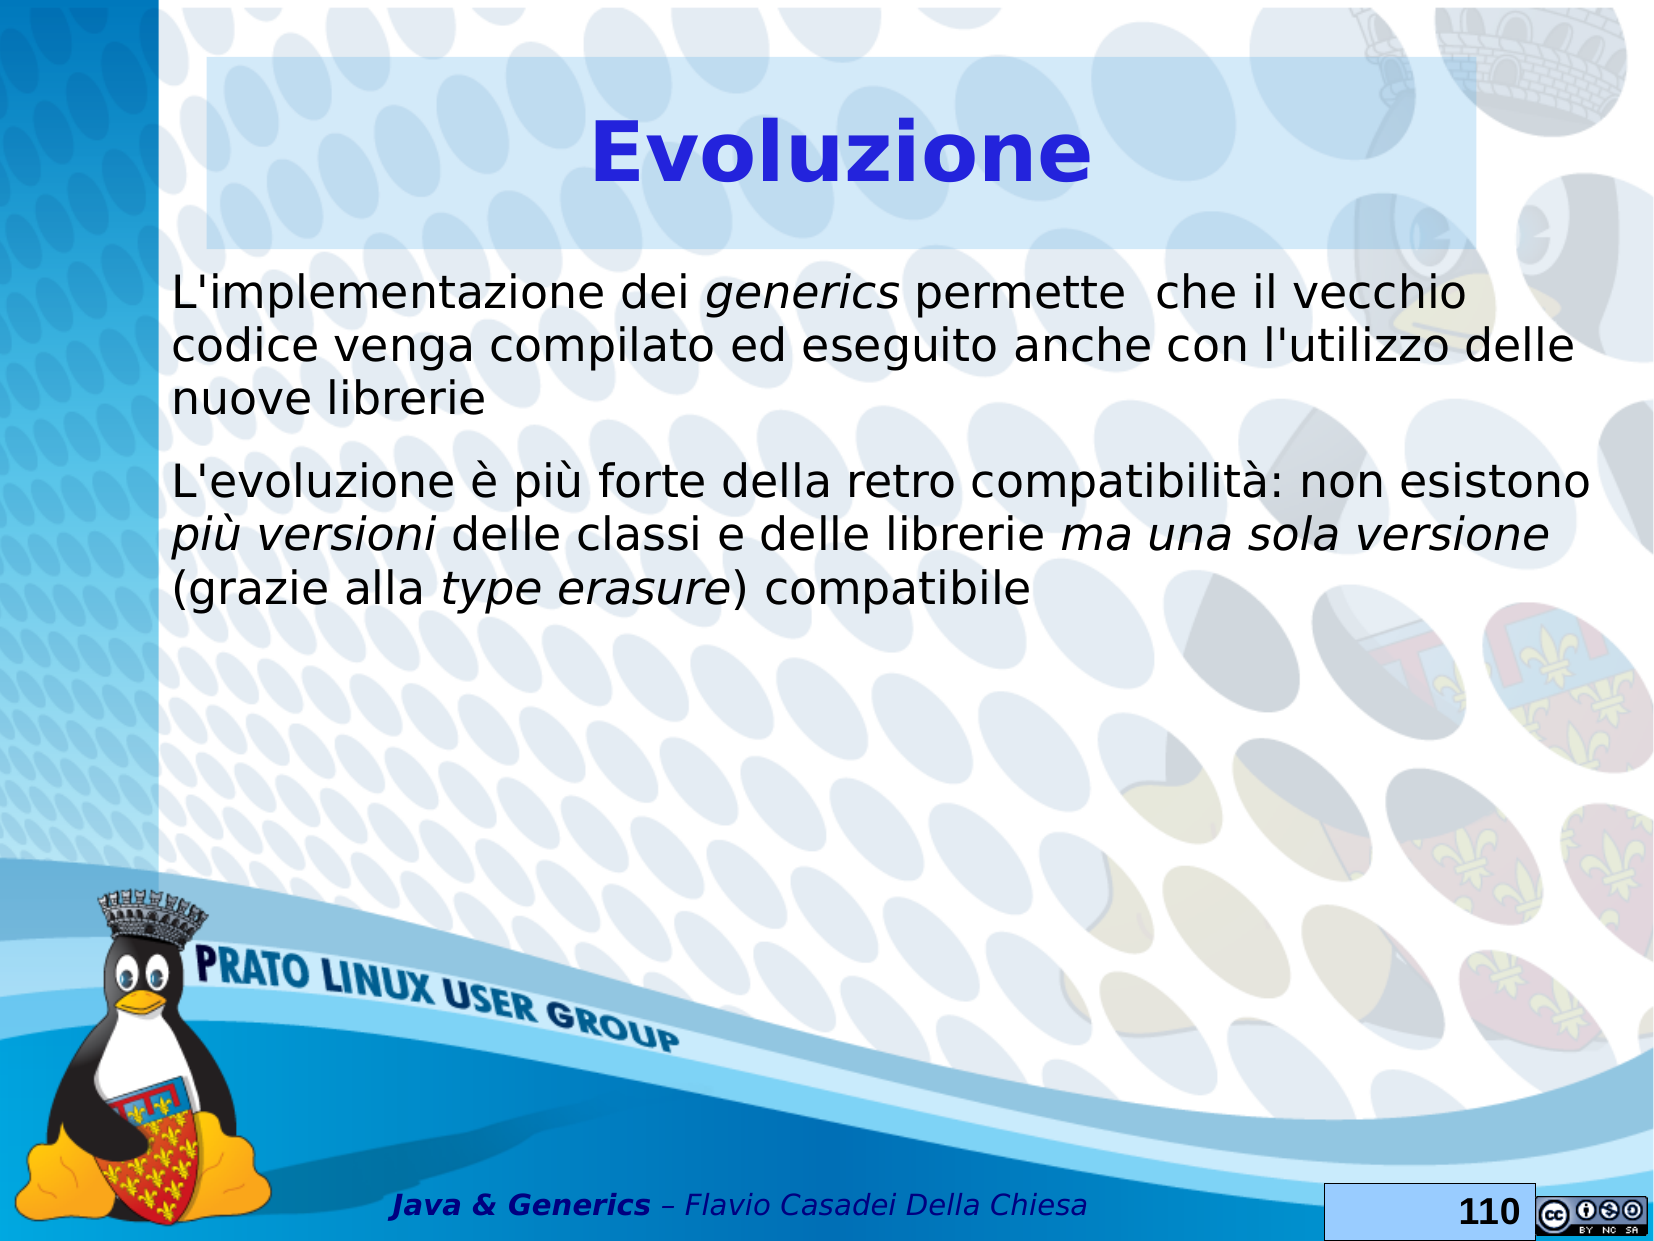

# Evoluzione
L'implementazione dei generics permette che il vecchio codice venga compilato ed eseguito anche con l'utilizzo delle nuove librerie
L'evoluzione è più forte della retro compatibilità: non esistono più versioni delle classi e delle librerie ma una sola versione (grazie alla type erasure) compatibile